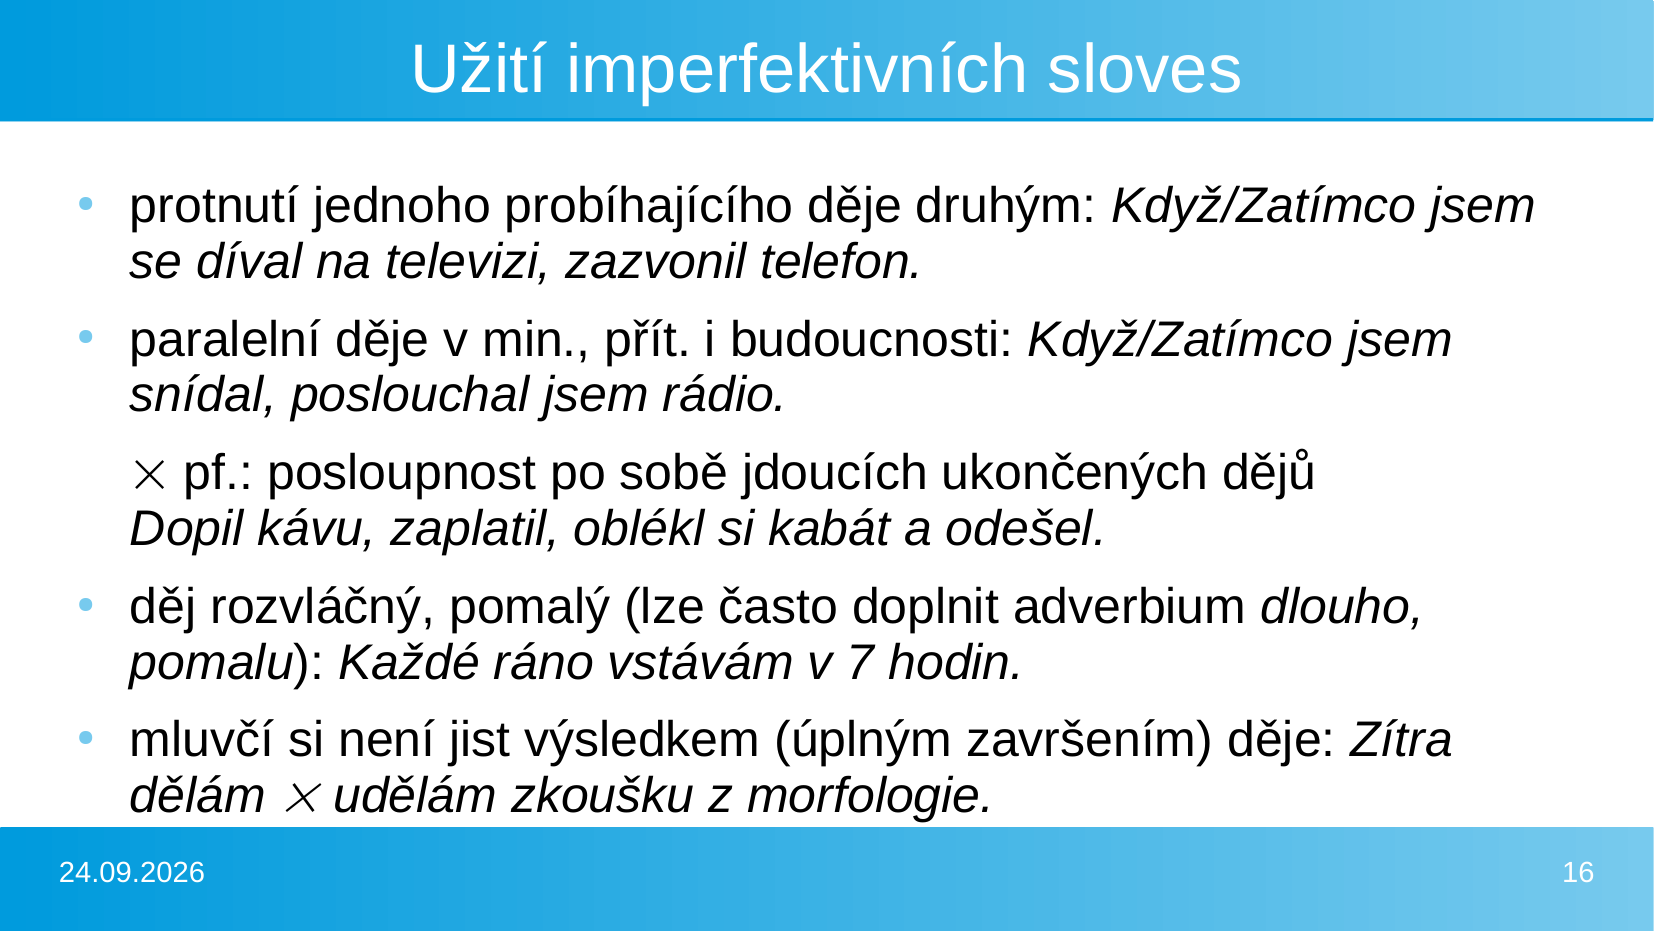

# Užití imperfektivních sloves
protnutí jednoho probíhajícího děje druhým: Když/Zatímco jsem se díval na televizi, zazvonil telefon.
paralelní děje v min., přít. i budoucnosti: Když/Zatímco jsem snídal, poslouchal jsem rádio.
 pf.: posloupnost po sobě jdoucích ukončených dějů Dopil kávu, zaplatil, oblékl si kabát a odešel.
děj rozvláčný, pomalý (lze často doplnit adverbium dlouho, pomalu): Každé ráno vstávám v 7 hodin.
mluvčí si není jist výsledkem (úplným završením) děje: Zítra dělám  udělám zkoušku z morfologie.
16